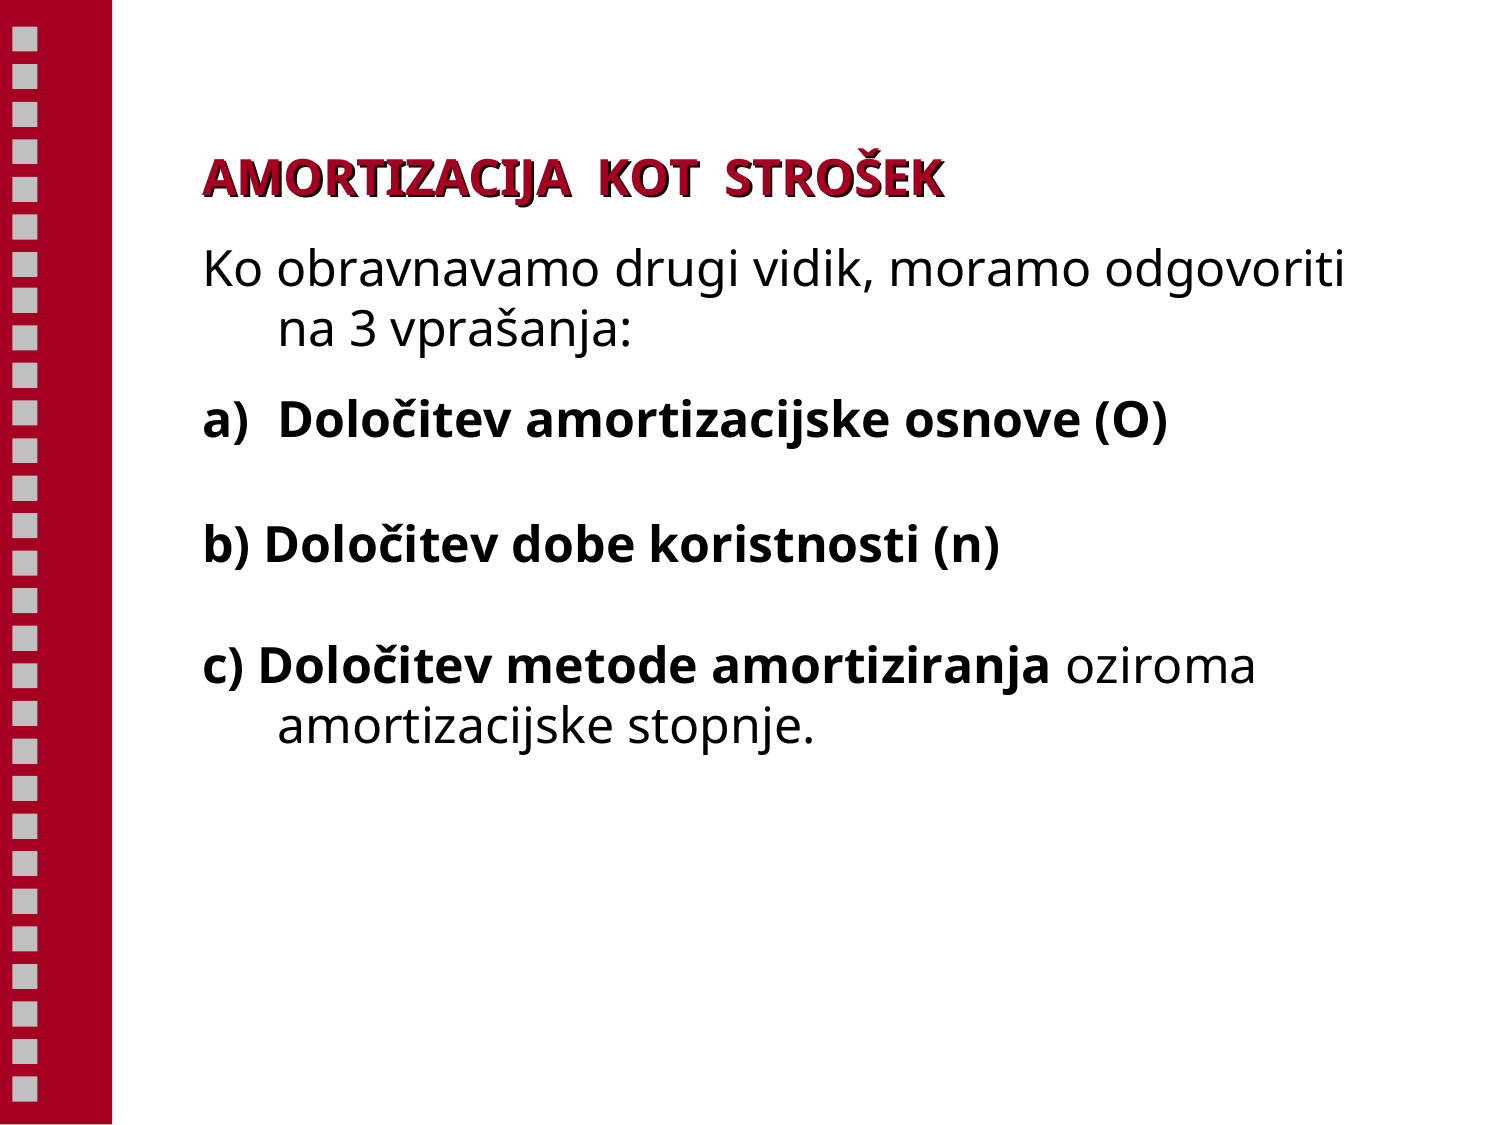

AMORTIZACIJA KOT STROŠEK
Ko obravnavamo drugi vidik, moramo odgovoriti na 3 vprašanja:
Določitev amortizacijske osnove (O)
b) Določitev dobe koristnosti (n)
c) Določitev metode amortiziranja oziroma amortizacijske stopnje.